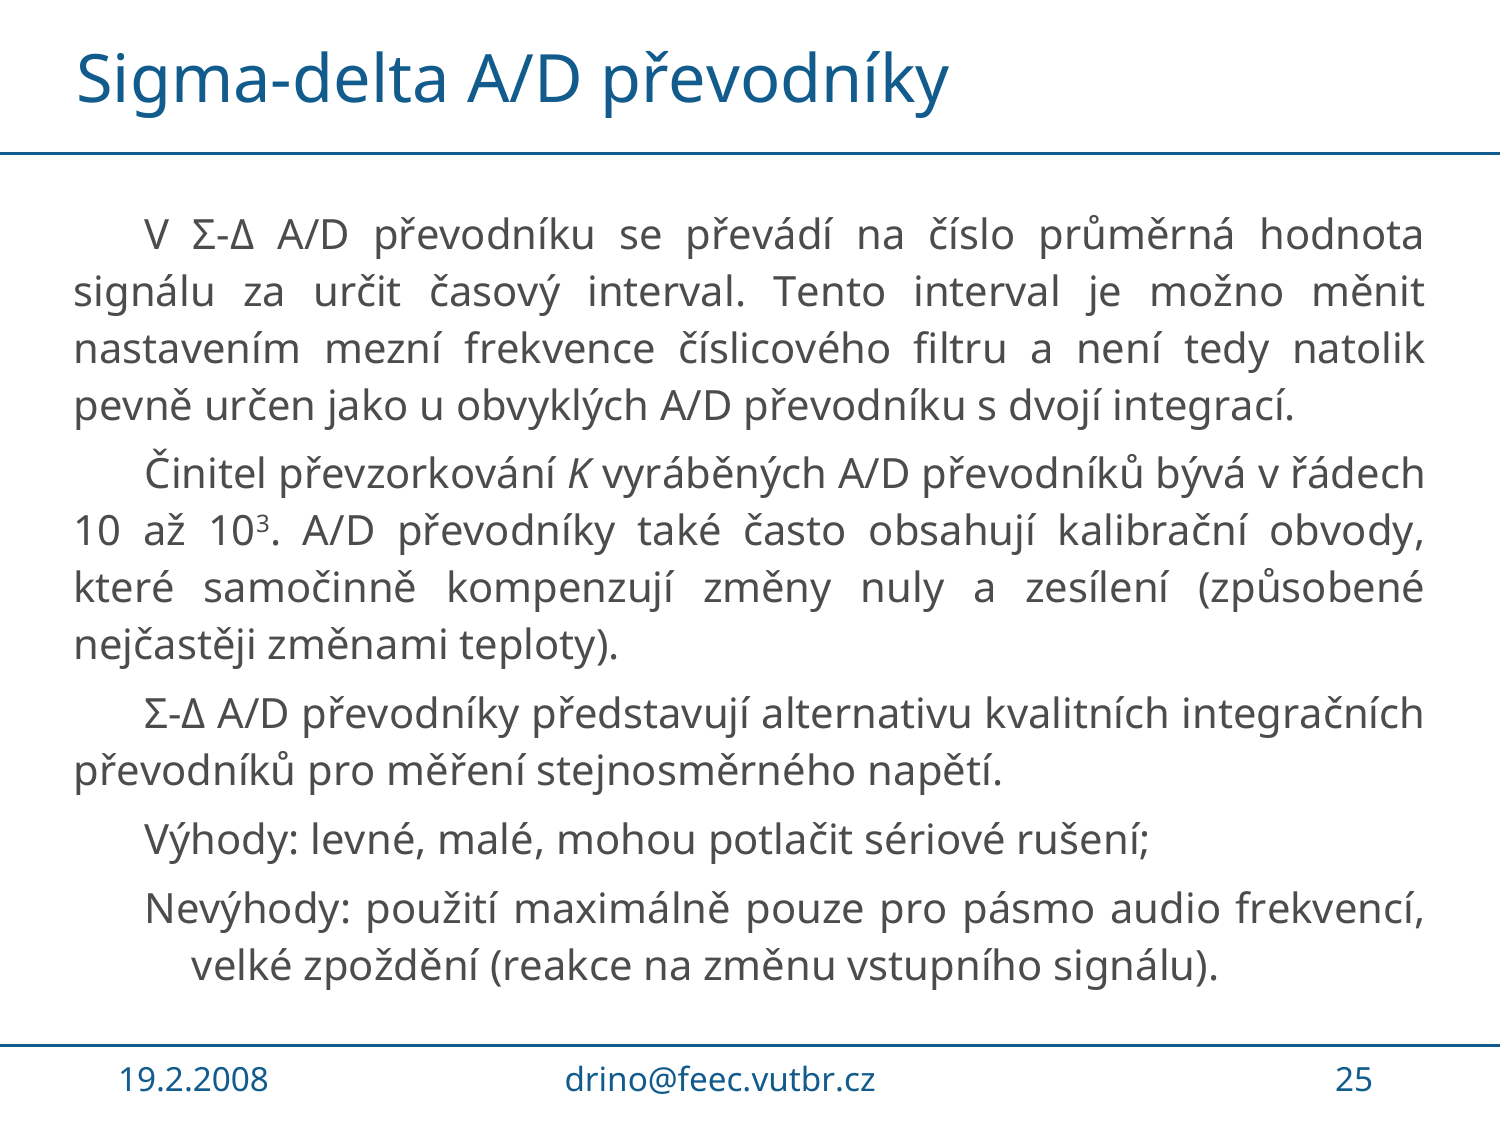

# Sigma-delta A/D převodníky
V Σ-Δ A/D převodníku se převádí na číslo průměrná hodnota signálu za určit časový interval. Tento interval je možno měnit nastavením mezní frekvence číslicového filtru a není tedy natolik pevně určen jako u obvyklých A/D převodníku s dvojí integrací.
Činitel převzorkování K vyráběných A/D převodníků bývá v řádech 10 až 103. A/D převodníky také často obsahují kalibrační obvody, které samočinně kompenzují změny nuly a zesílení (způsobené nejčastěji změnami teploty).
Σ-Δ A/D převodníky představují alternativu kvalitních integračních převodníků pro měření stejnosměrného napětí.
Výhody: levné, malé, mohou potlačit sériové rušení;
Nevýhody: použití maximálně pouze pro pásmo audio frekvencí, velké zpoždění (reakce na změnu vstupního signálu).
19.2.2008
drino@feec.vutbr.cz